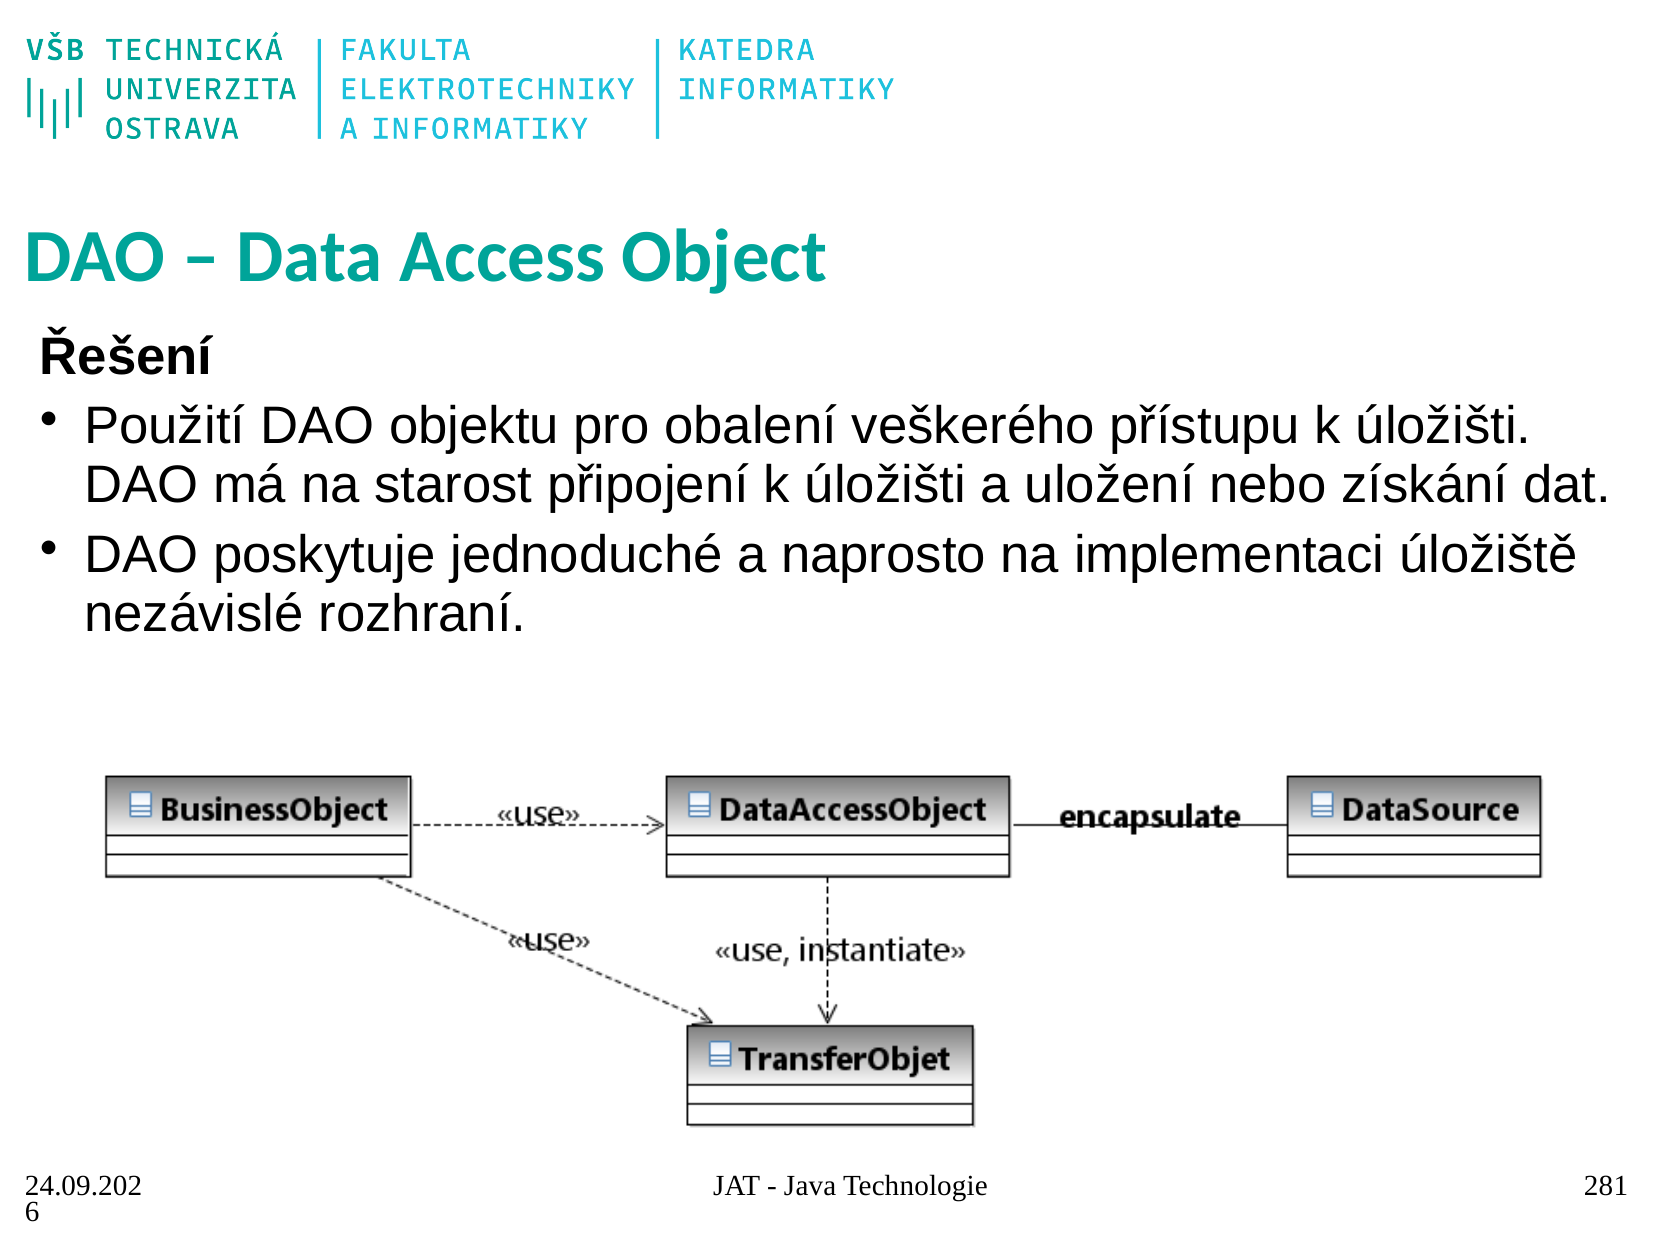

DAO – Data Access Object
# Řešení
Použití DAO objektu pro obalení veškerého přístupu k úložišti. DAO má na starost připojení k úložišti a uložení nebo získání dat.
DAO poskytuje jednoduché a naprosto na implementaci úložiště nezávislé rozhraní.
JAT - Java Technologie
281